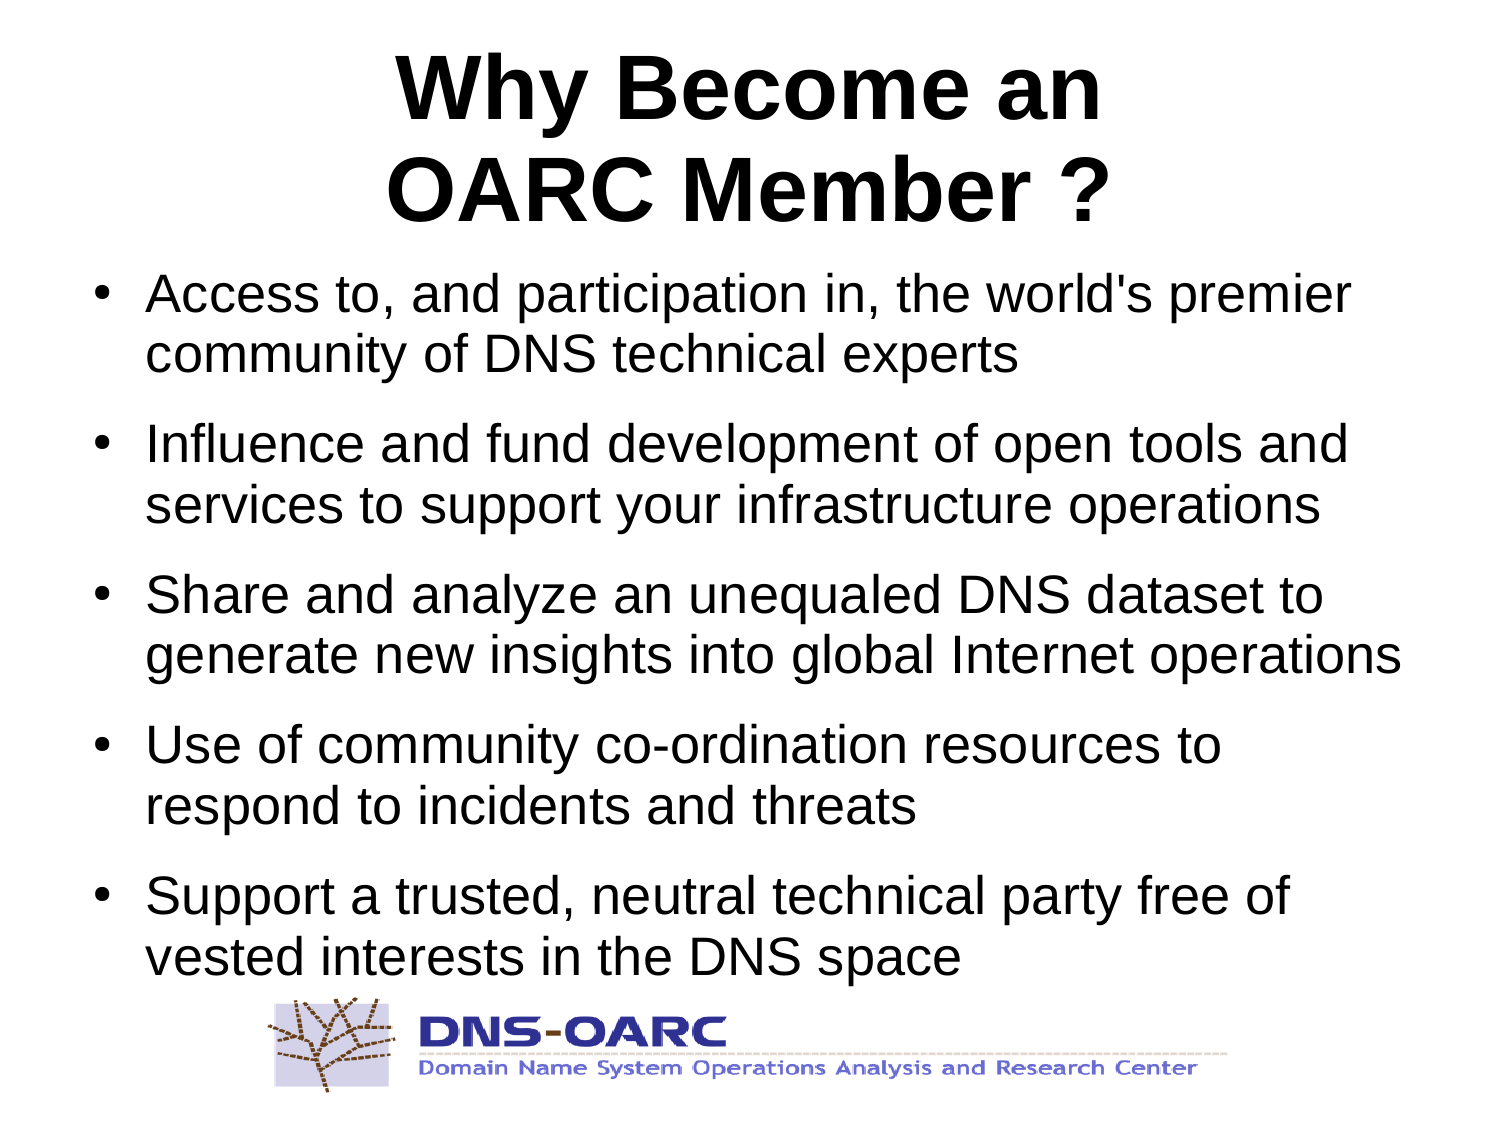

# Why Become an OARC Member ?
Access to, and participation in, the world's premier community of DNS technical experts
Influence and fund development of open tools and services to support your infrastructure operations
Share and analyze an unequaled DNS dataset to generate new insights into global Internet operations
Use of community co-ordination resources to respond to incidents and threats
Support a trusted, neutral technical party free of vested interests in the DNS space